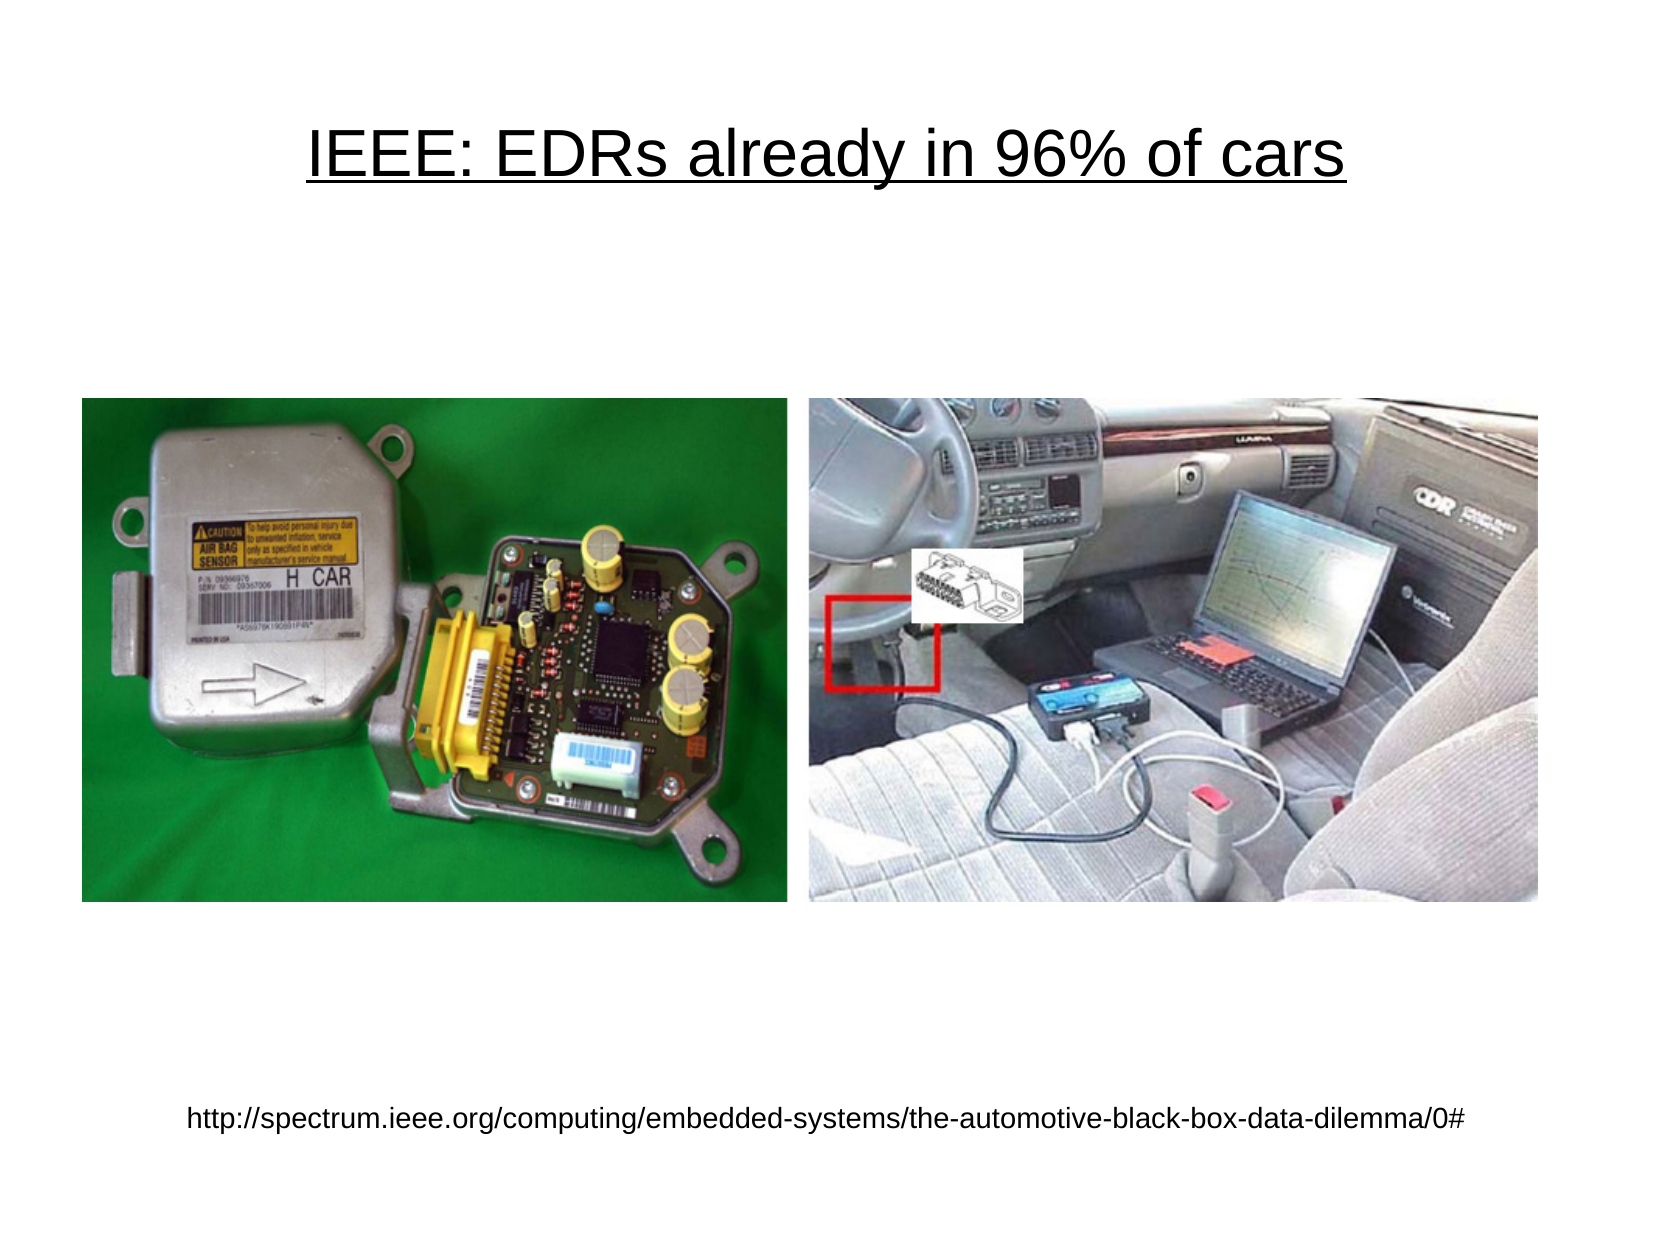

# IEEE: EDRs already in 96% of cars
http://spectrum.ieee.org/computing/embedded-systems/the-automotive-black-box-data-dilemma/0#